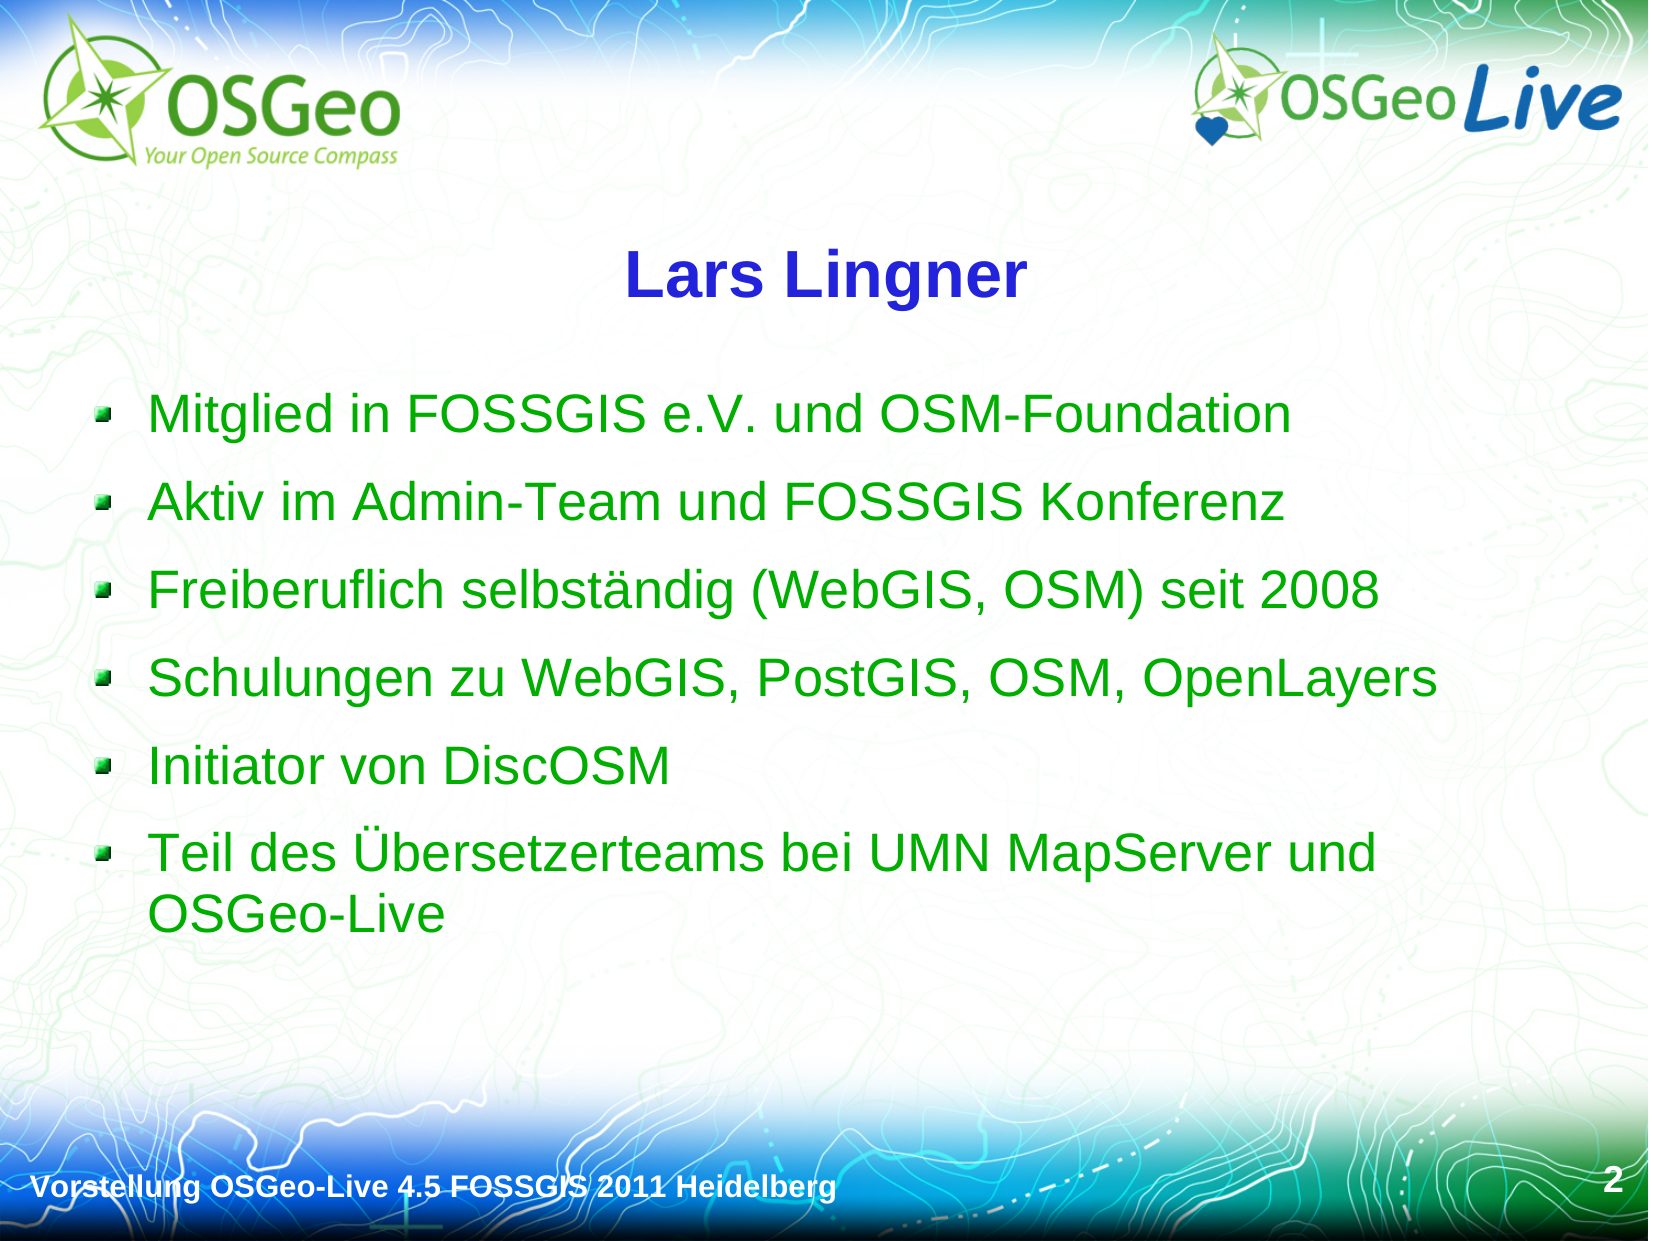

# Lars Lingner
Mitglied in FOSSGIS e.V. und OSM-Foundation
Aktiv im Admin-Team und FOSSGIS Konferenz
Freiberuflich selbständig (WebGIS, OSM) seit 2008
Schulungen zu WebGIS, PostGIS, OSM, OpenLayers
Initiator von DiscOSM
Teil des Übersetzerteams bei UMN MapServer und OSGeo-Live